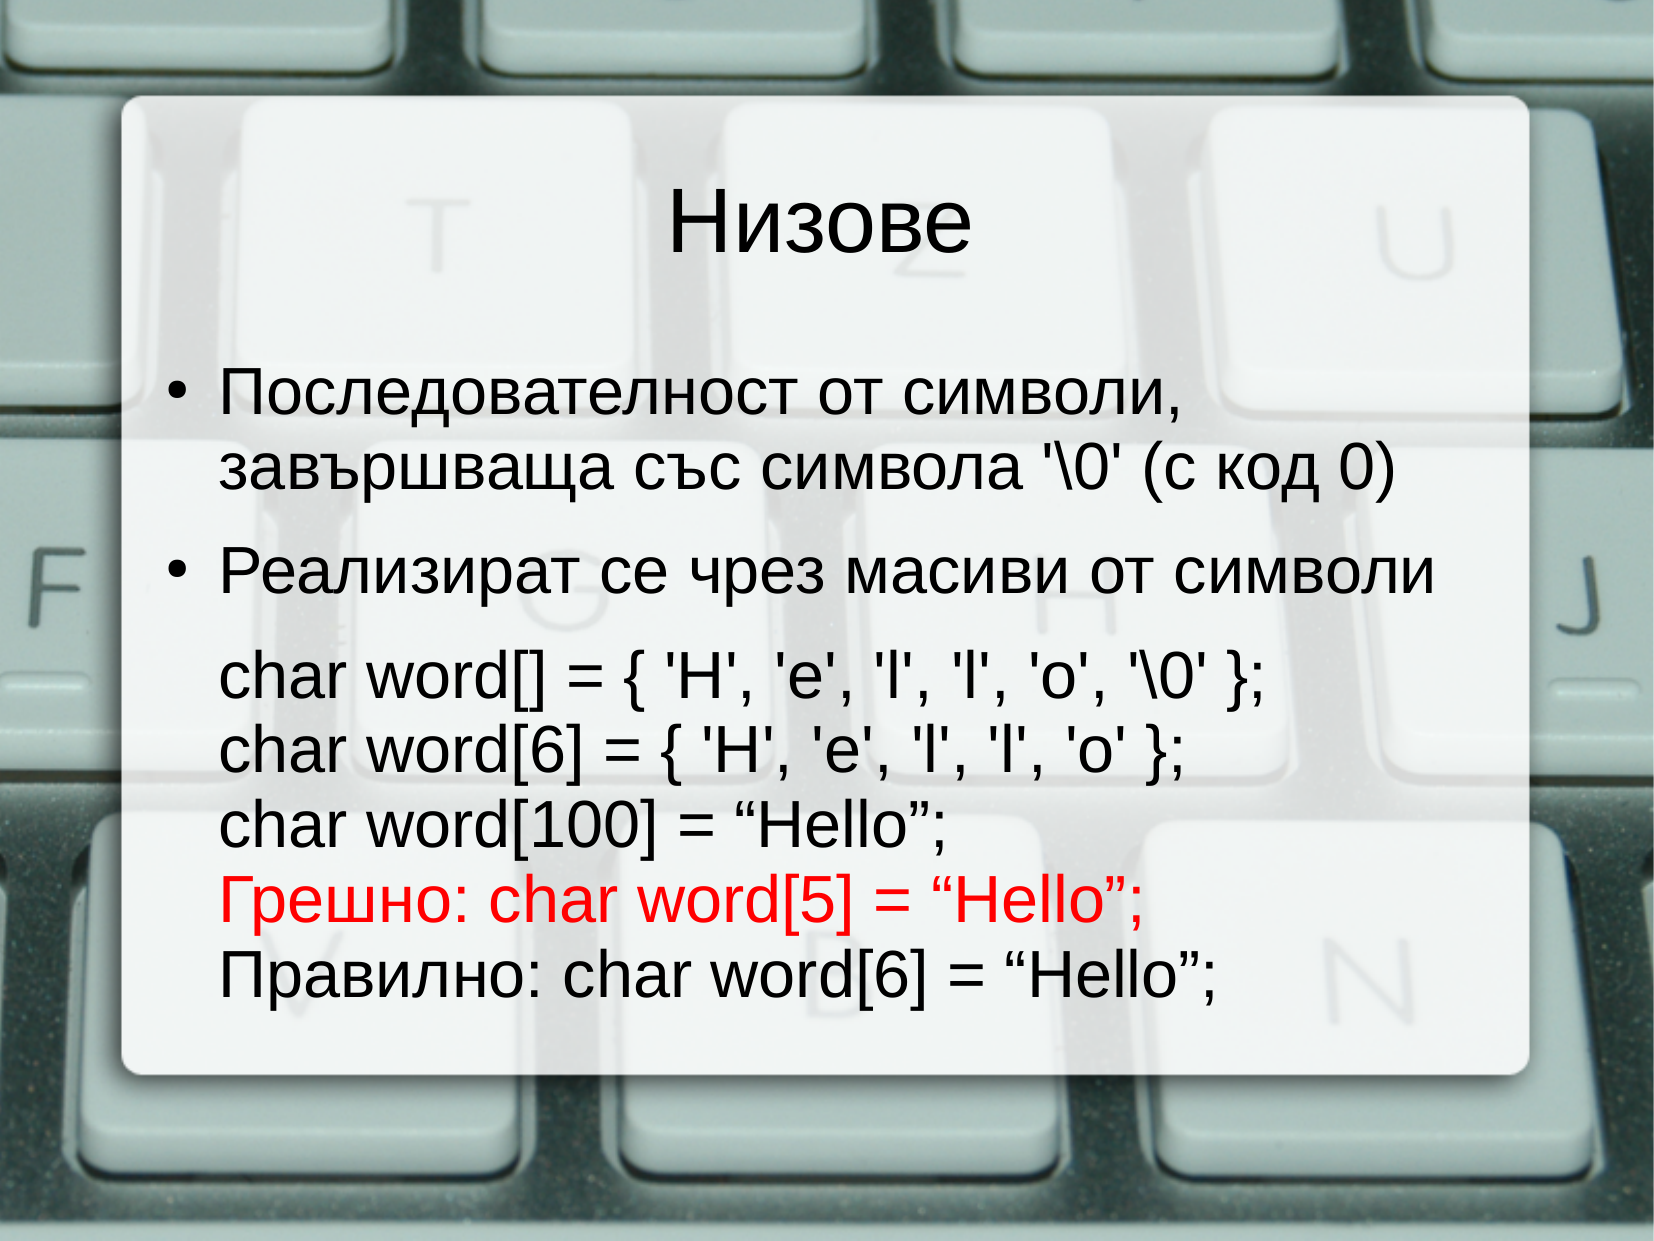

# Низове
Последователност от символи, завършваща със символа '\0' (с код 0)
Реализират се чрез масиви от символи
char word[] = { 'H', 'e', 'l', 'l', 'o', '\0' };
char word[6] = { 'H', 'e', 'l', 'l', 'o' };
char word[100] = “Hello”;
Грешно: char word[5] = “Hello”;
Правилно: char word[6] = “Hello”;